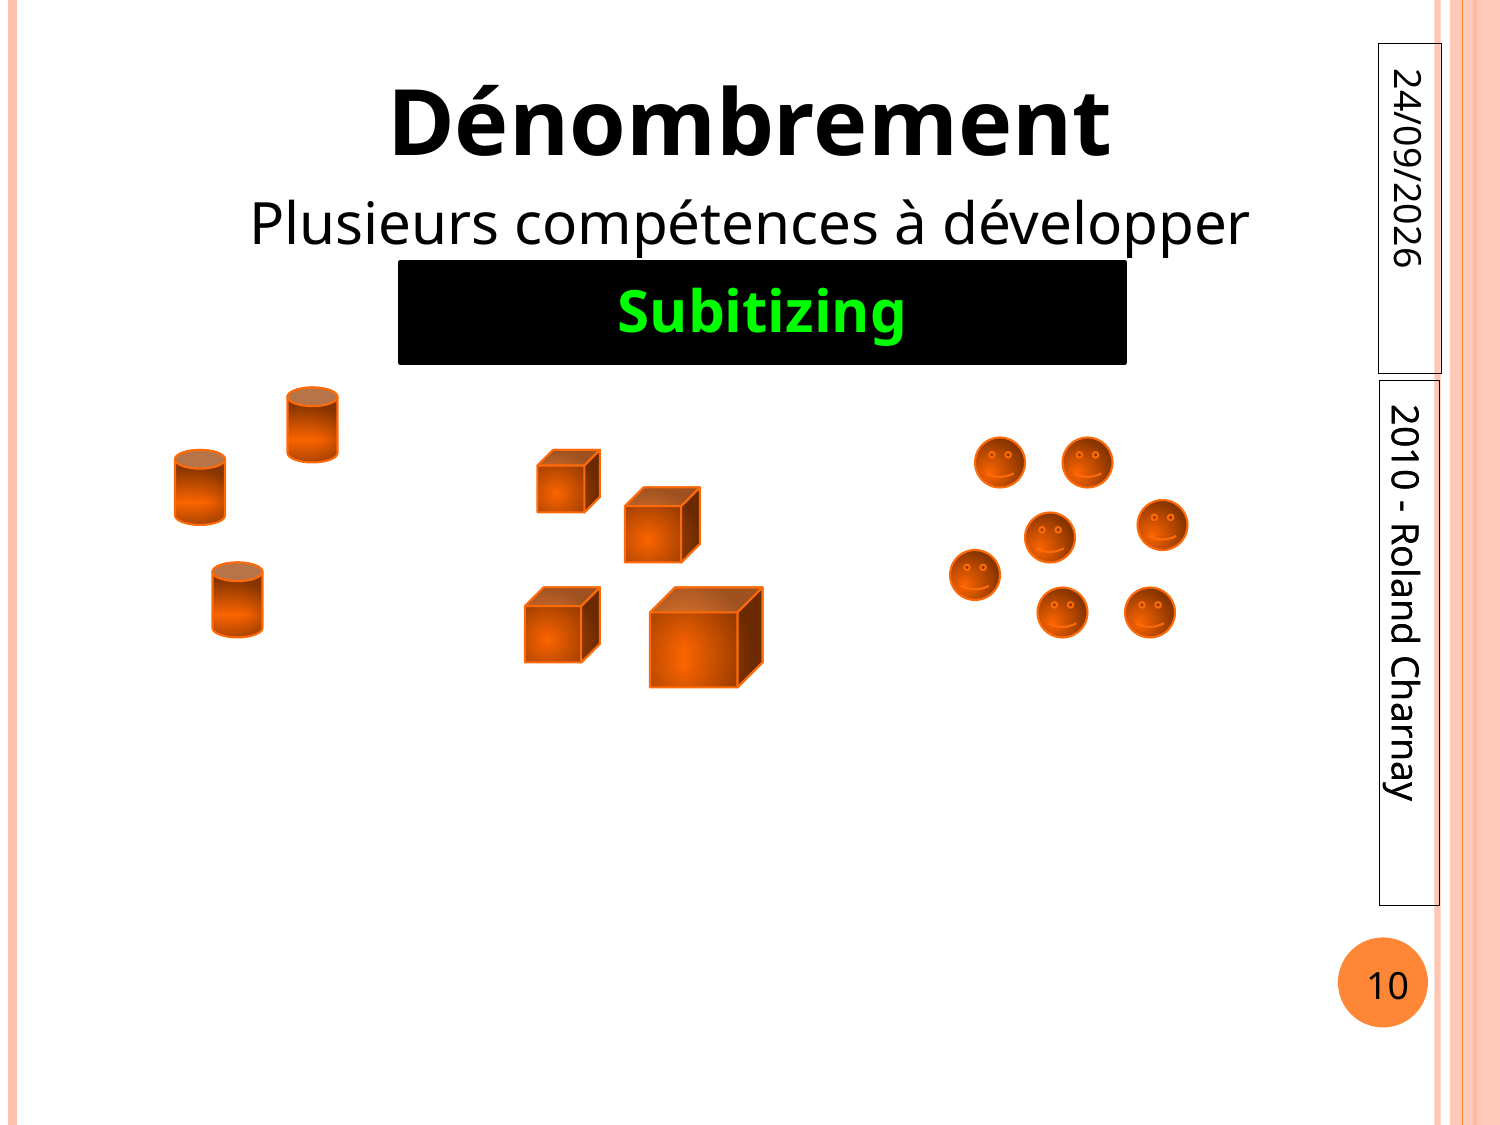

Dénombrement
Plusieurs compétences à développer
Subitizing
<footer>2010 - Roland Charnay